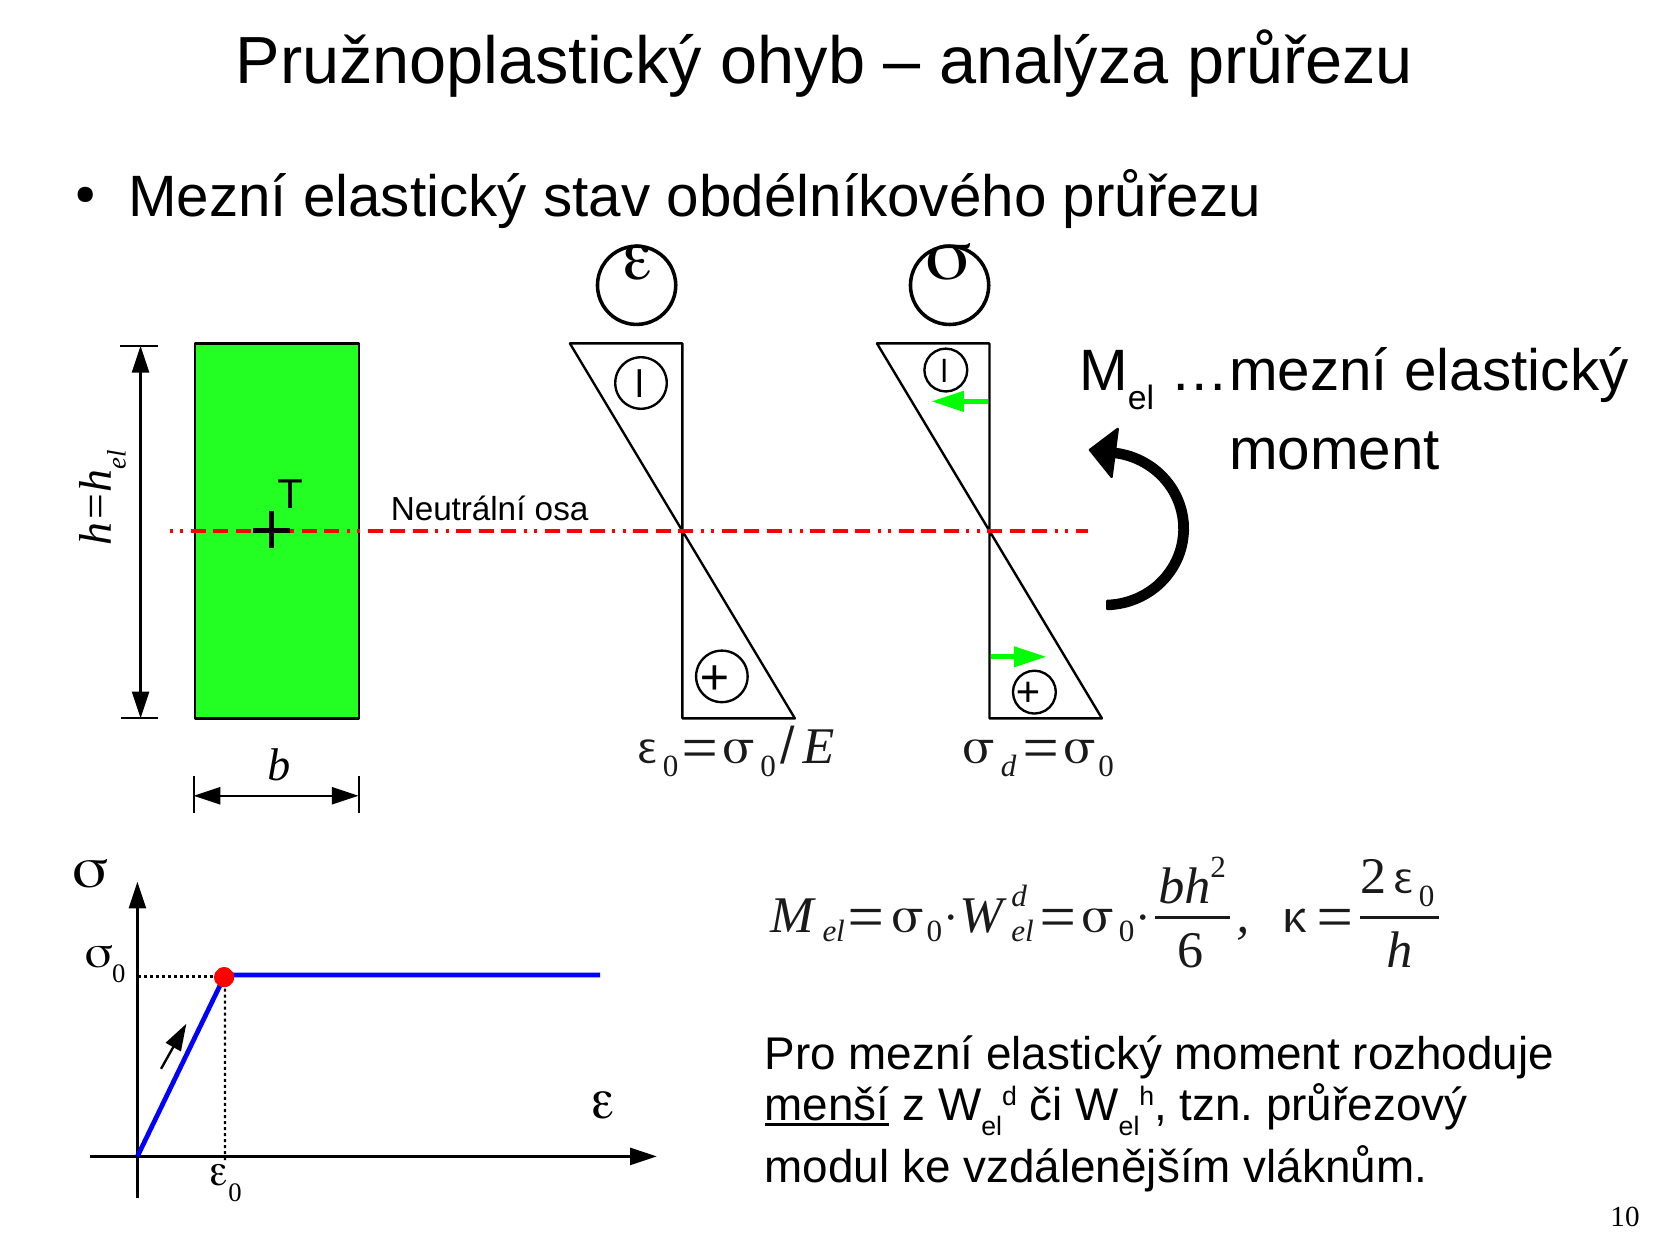

# Pružnoplastický ohyb – analýza průřezu
Mezní elastický stav obdélníkového průřezu
e
s
Mel …	mezní elastický 		moment
–
–
h=hel
T
Neutrální osa
+
+
b
s
s0
Pro mezní elastický moment rozhoduje menší z Weld či Welh, tzn. průřezový modul ke vzdálenějším vláknům.
e
e0
10